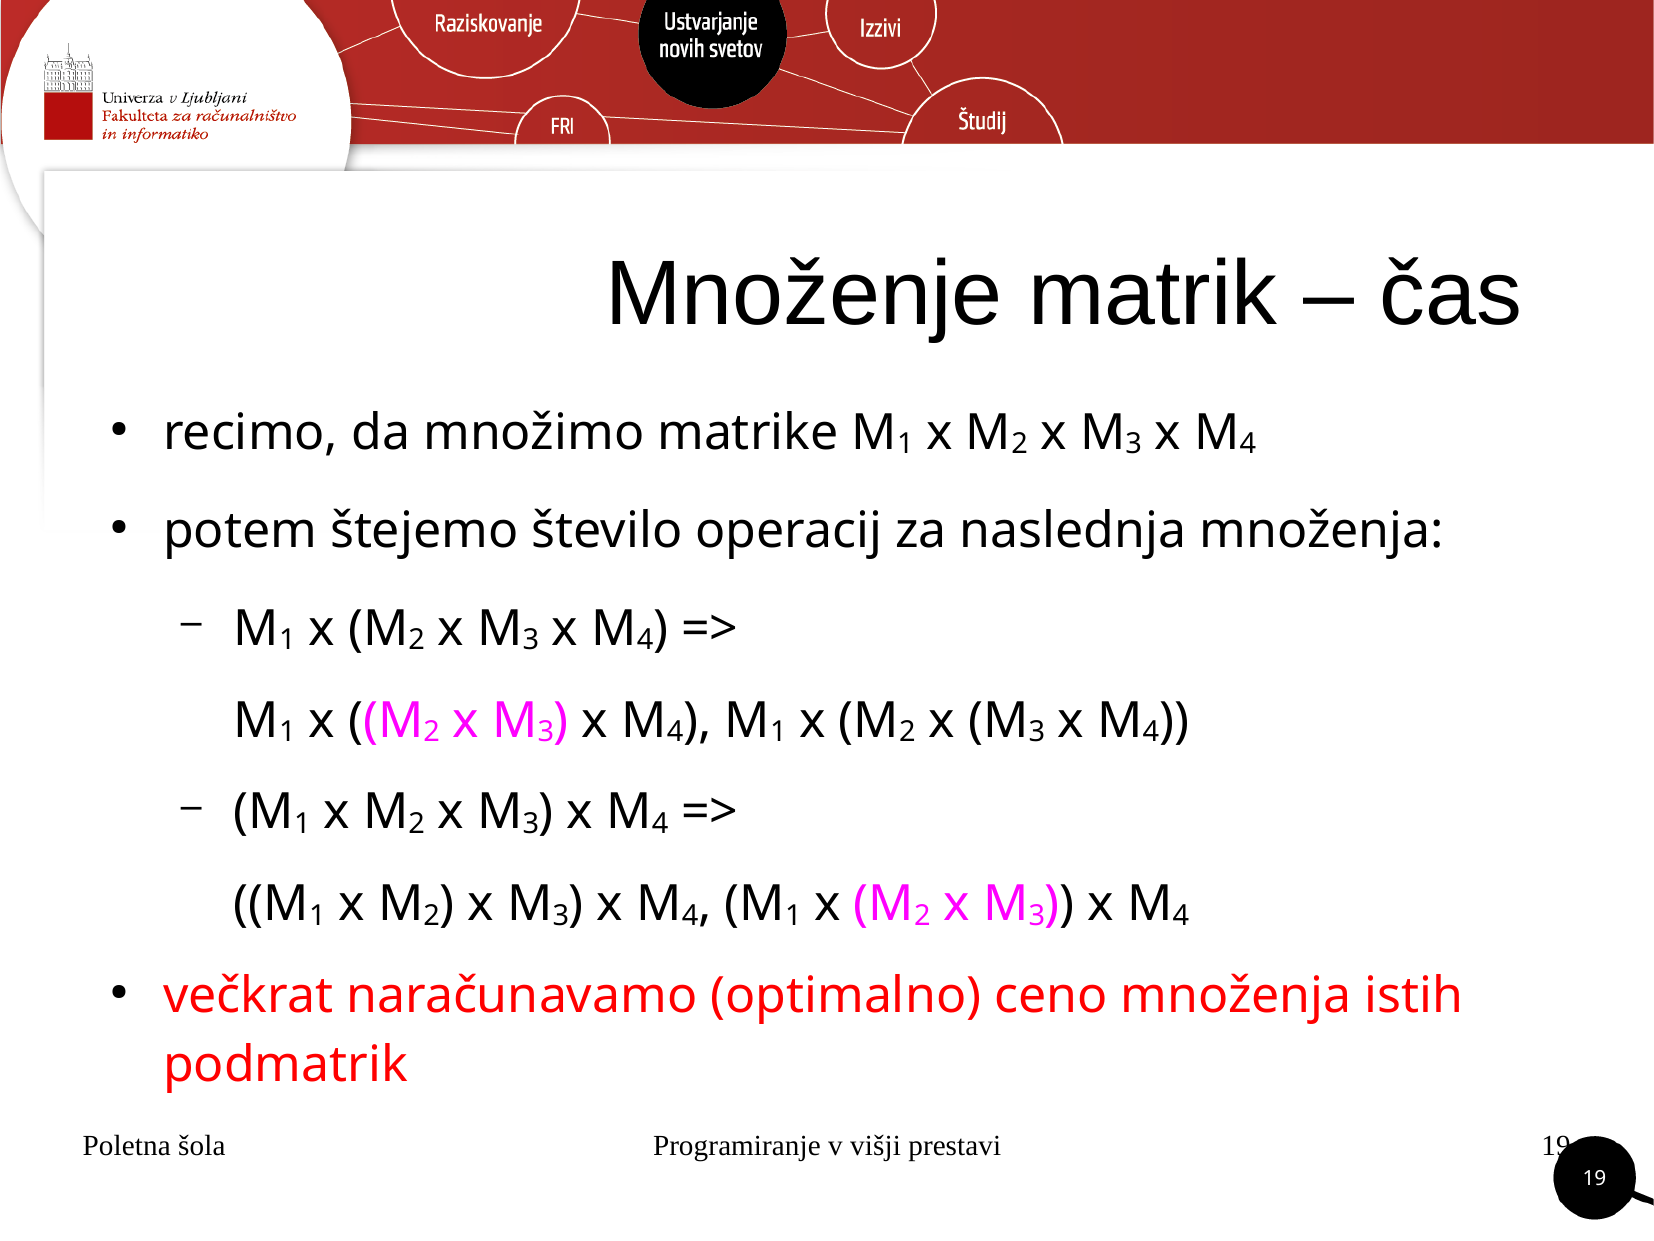

# Množenje matrik – čas
recimo, da množimo matrike M1 x M2 x M3 x M4
potem štejemo število operacij za naslednja množenja:
M1 x (M2 x M3 x M4) =>
M1 x ((M2 x M3) x M4), M1 x (M2 x (M3 x M4))
(M1 x M2 x M3) x M4 =>
((M1 x M2) x M3) x M4, (M1 x (M2 x M3)) x M4
večkrat naračunavamo (optimalno) ceno množenja istih podmatrik
Poletna šola
Programiranje v višji prestavi
19